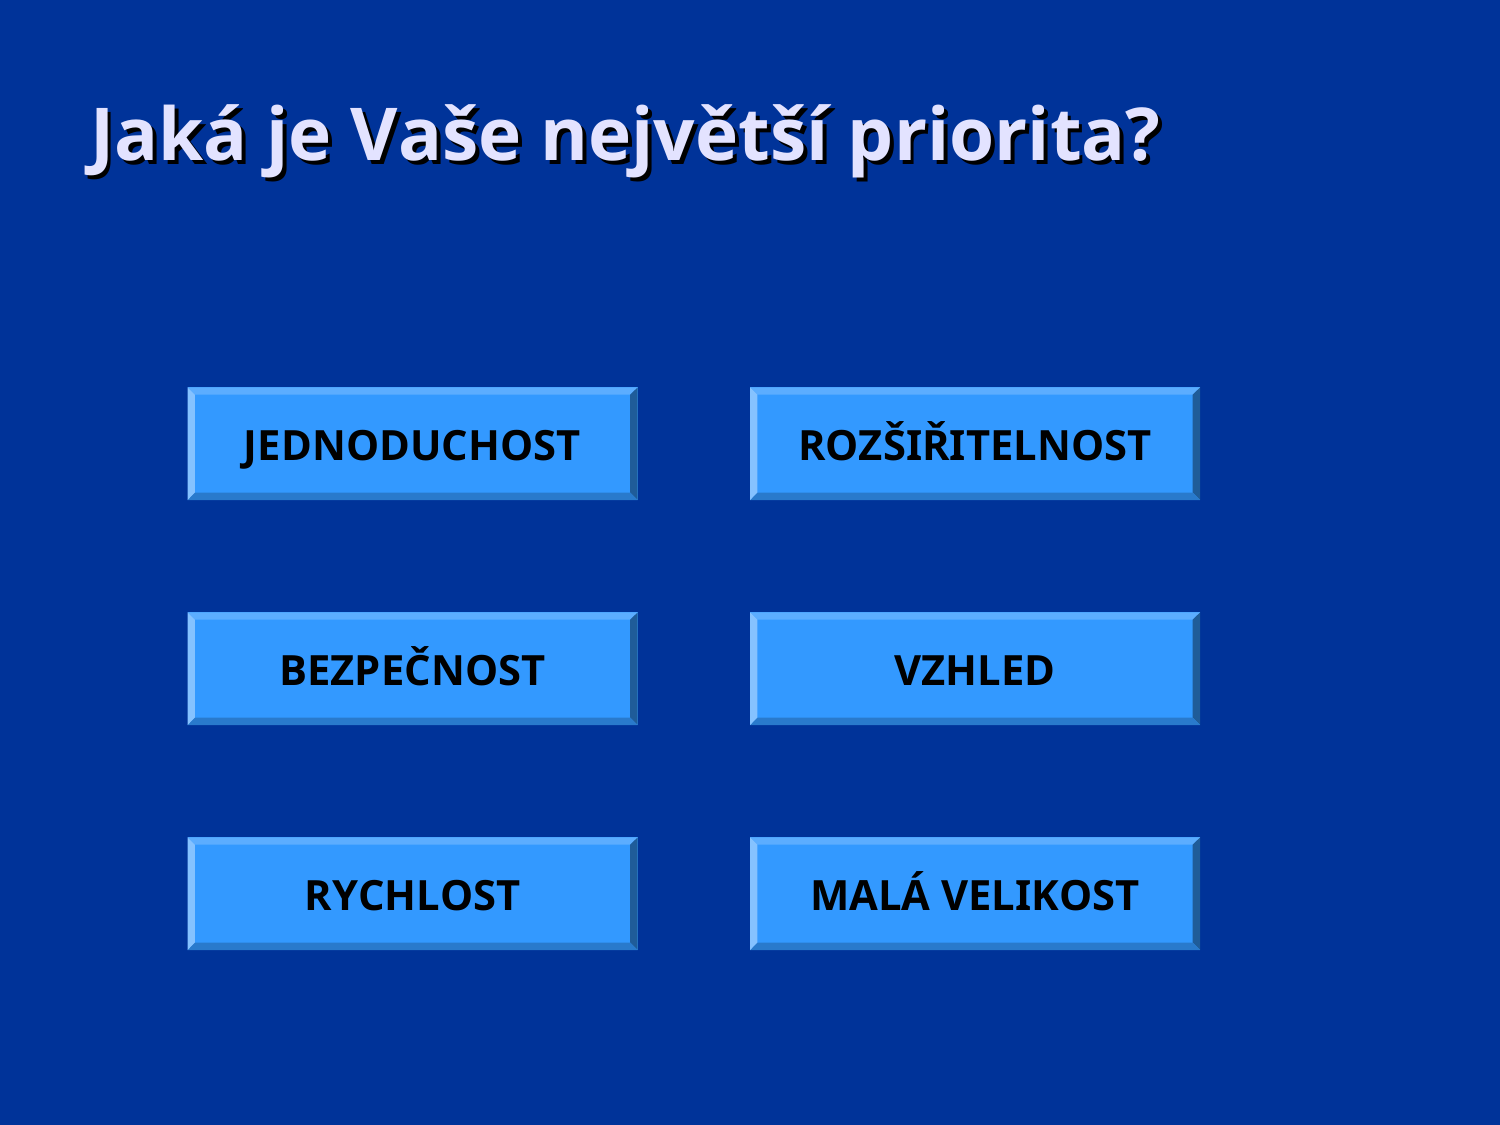

# Jaká je Vaše největší priorita?
JEDNODUCHOST
ROZŠIŘITELNOST
BEZPEČNOST
VZHLED
RYCHLOST
MALÁ VELIKOST